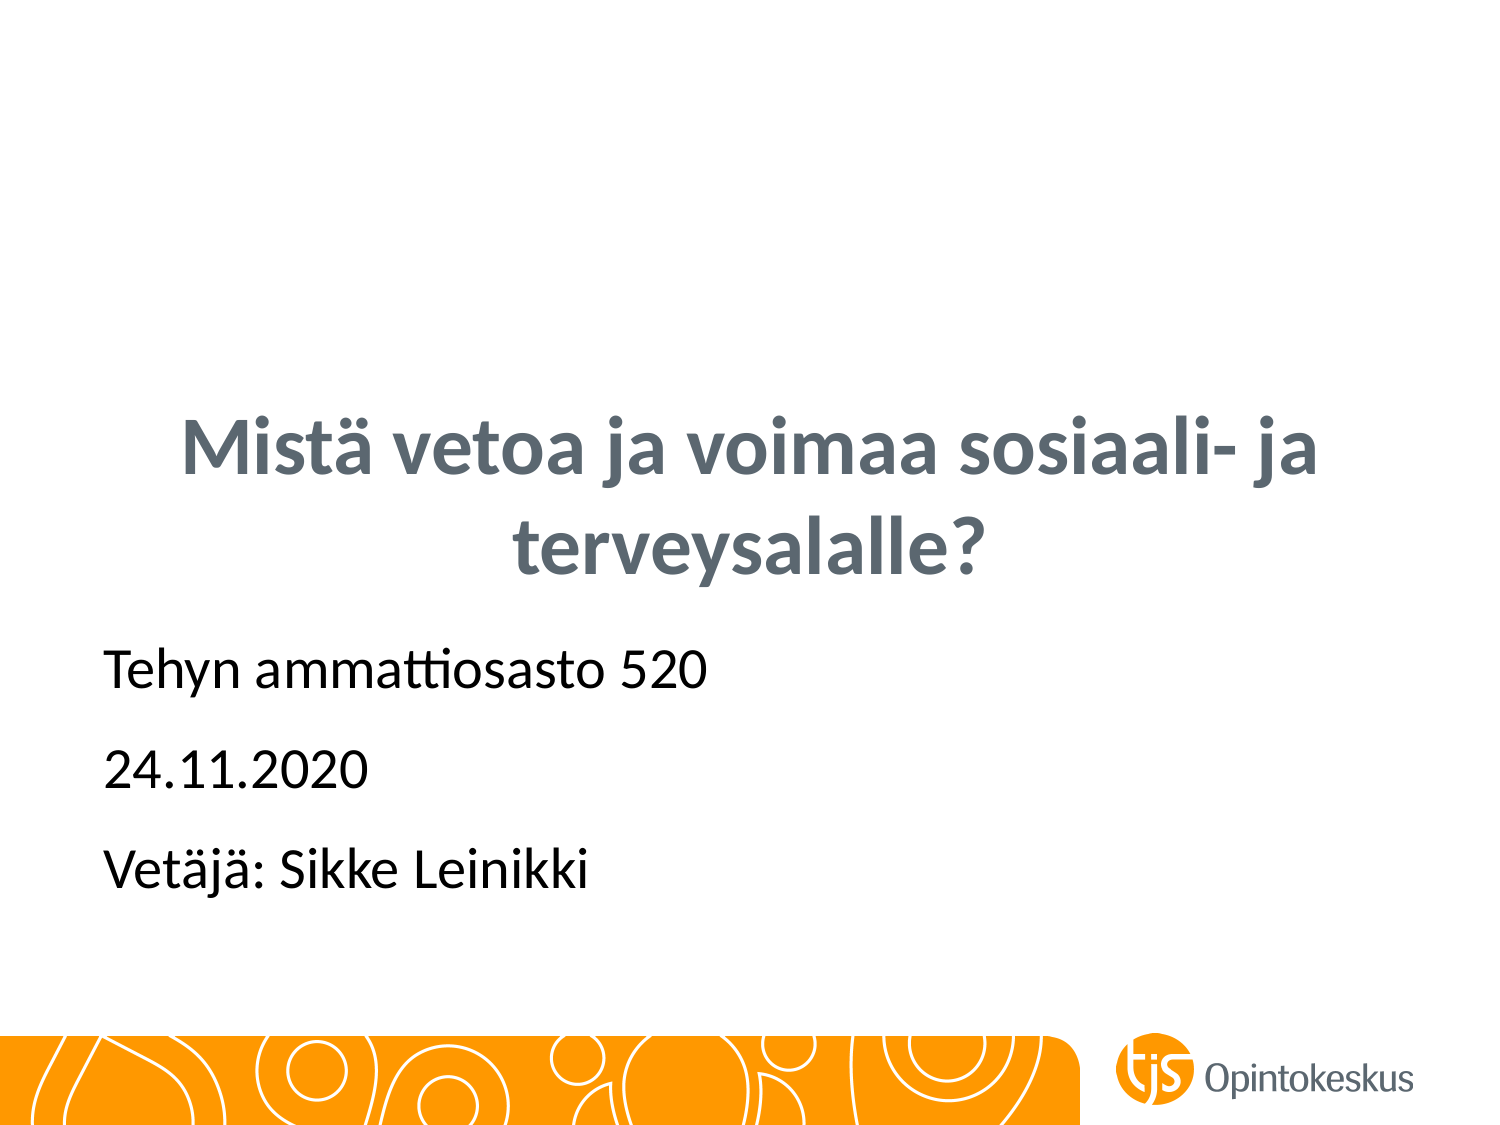

Mistä vetoa ja voimaa sosiaali- ja terveysalalle?
# Tehyn ammattiosasto 520
24.11.2020
Vetäjä: Sikke Leinikki